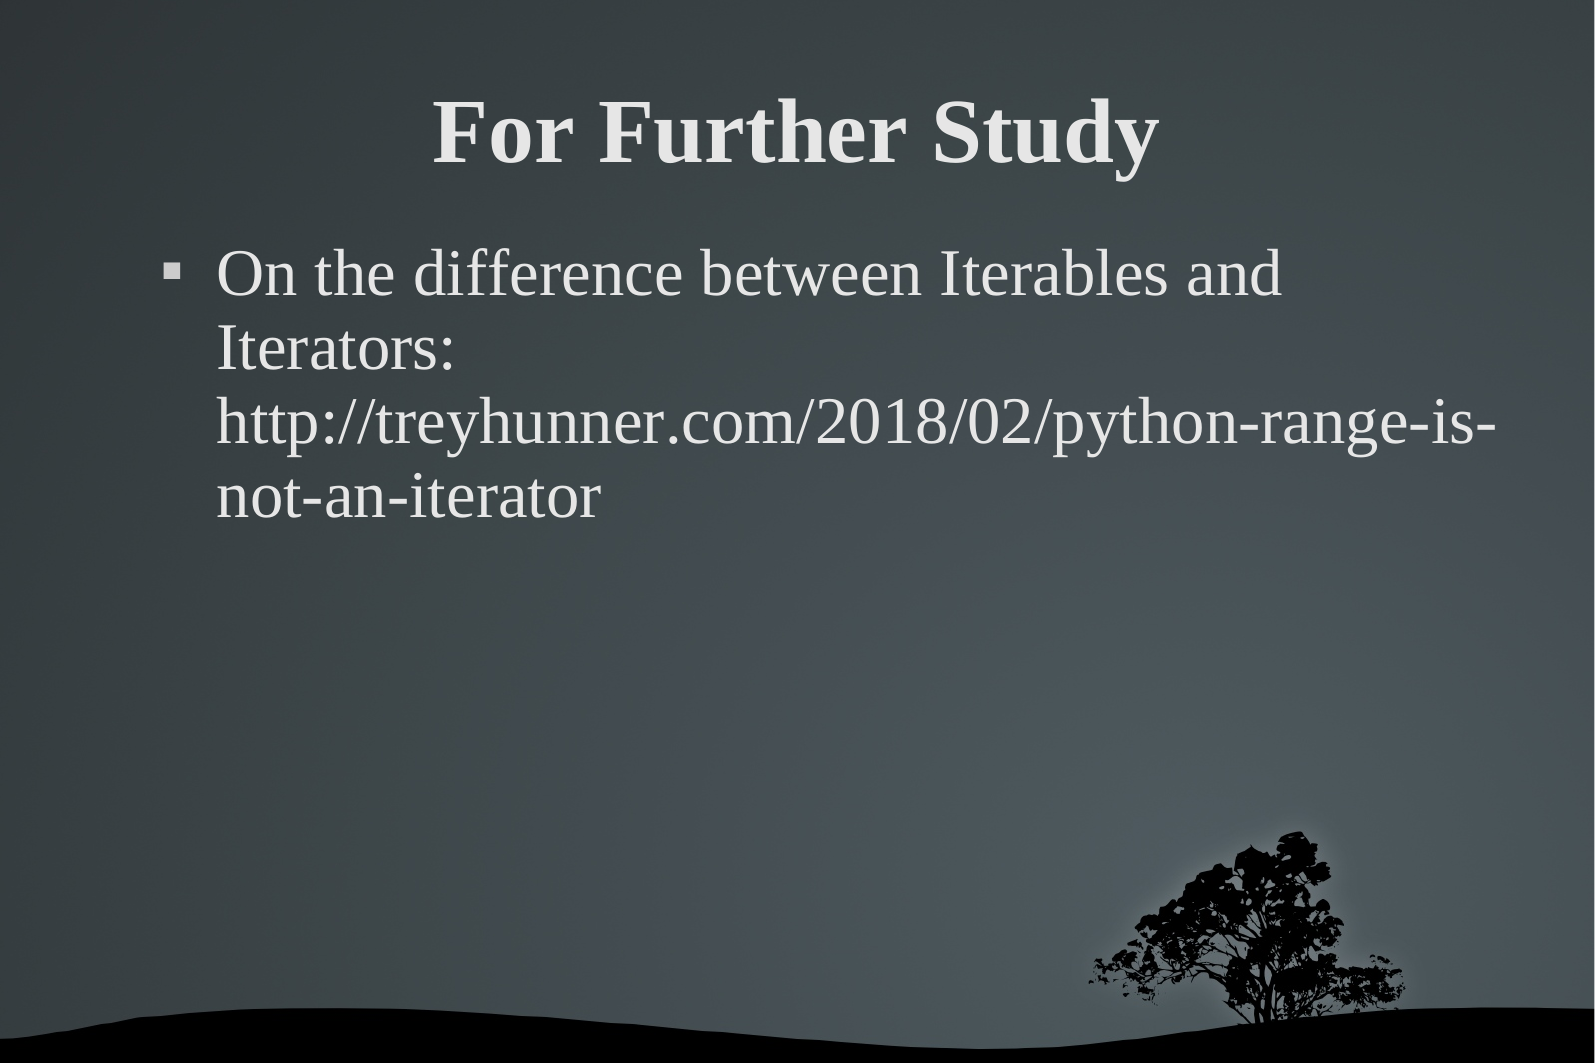

# For Further Study
On the difference between Iterables and Iterators: http://treyhunner.com/2018/02/python-range-is-not-an-iterator